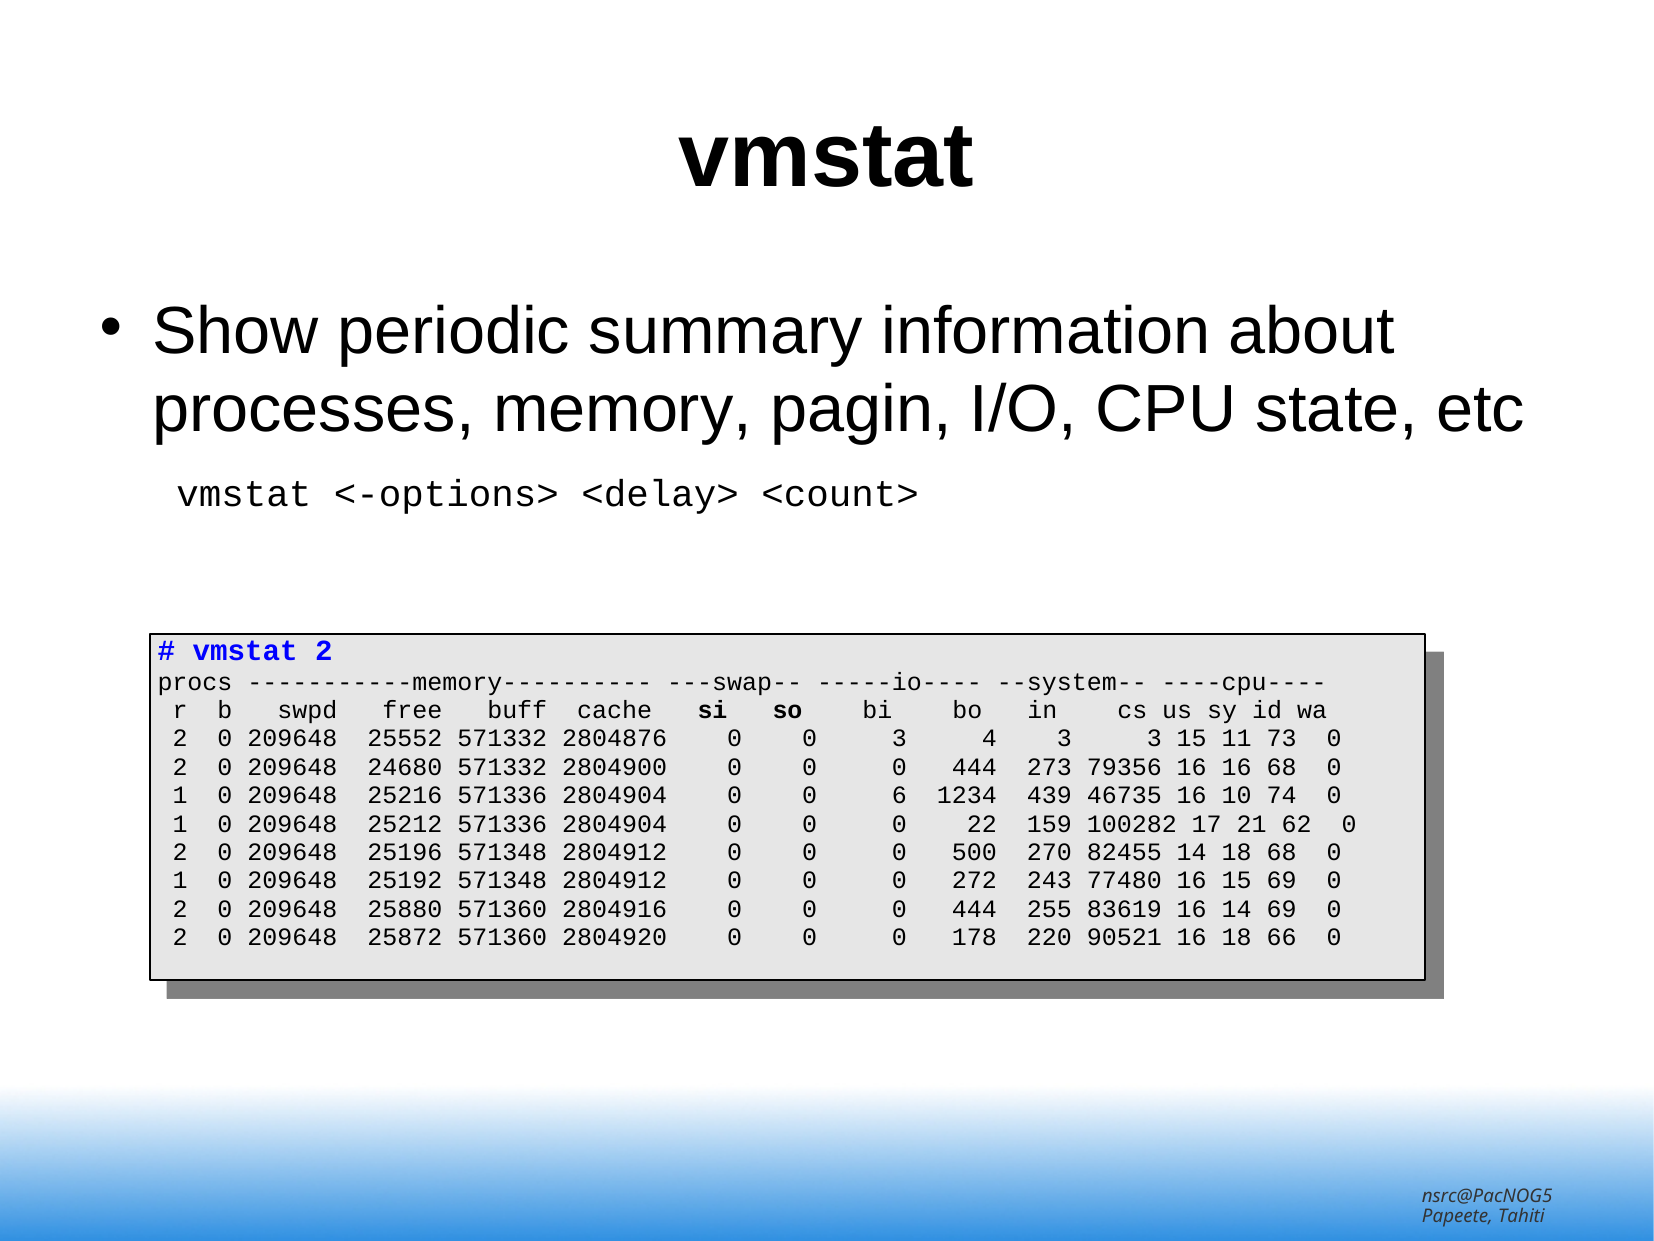

# vmstat
Show periodic summary information about processes, memory, pagin, I/O, CPU state, etc
vmstat <-options> <delay> <count>
# vmstat 2
procs -----------memory---------- ---swap-- -----io---- --system-- ----cpu----
 r b swpd free buff cache si so bi bo in cs us sy id wa
 2 0 209648 25552 571332 2804876 0 0 3 4 3 3 15 11 73 0
 2 0 209648 24680 571332 2804900 0 0 0 444 273 79356 16 16 68 0
 1 0 209648 25216 571336 2804904 0 0 6 1234 439 46735 16 10 74 0
 1 0 209648 25212 571336 2804904 0 0 0 22 159 100282 17 21 62 0
 2 0 209648 25196 571348 2804912 0 0 0 500 270 82455 14 18 68 0
 1 0 209648 25192 571348 2804912 0 0 0 272 243 77480 16 15 69 0
 2 0 209648 25880 571360 2804916 0 0 0 444 255 83619 16 14 69 0
 2 0 209648 25872 571360 2804920 0 0 0 178 220 90521 16 18 66 0